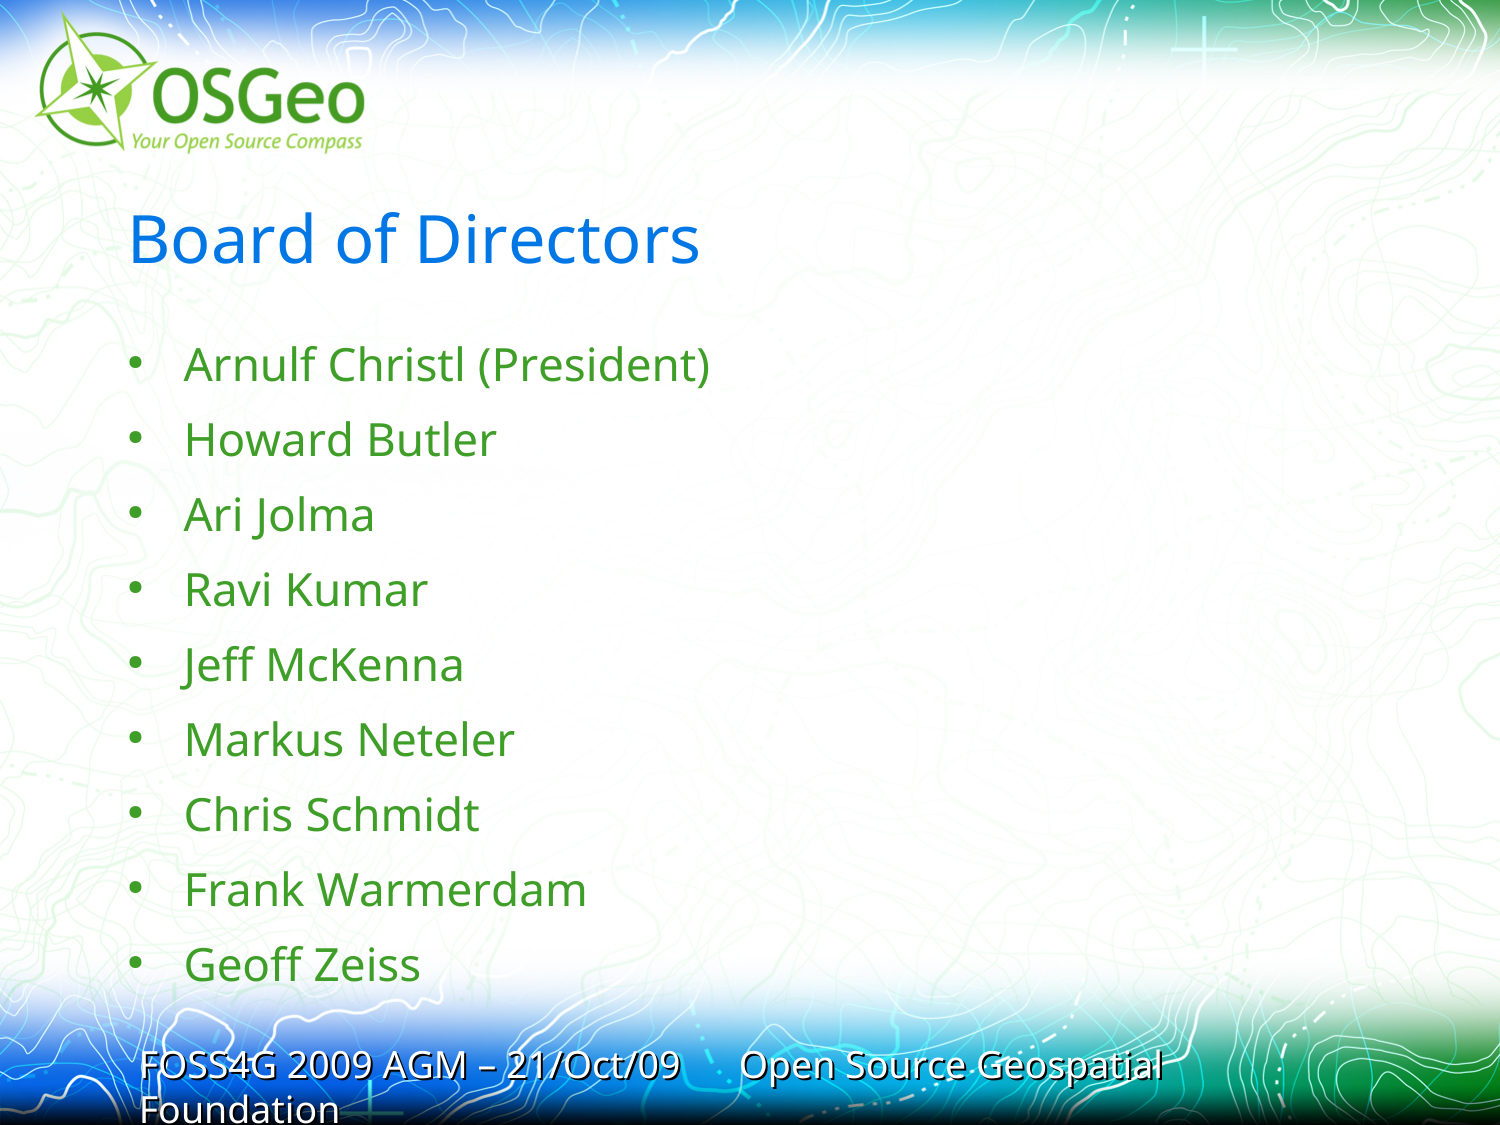

Board of Directors
# Arnulf Christl (President)
Howard Butler
Ari Jolma
Ravi Kumar
Jeff McKenna
Markus Neteler
Chris Schmidt
Frank Warmerdam
Geoff Zeiss